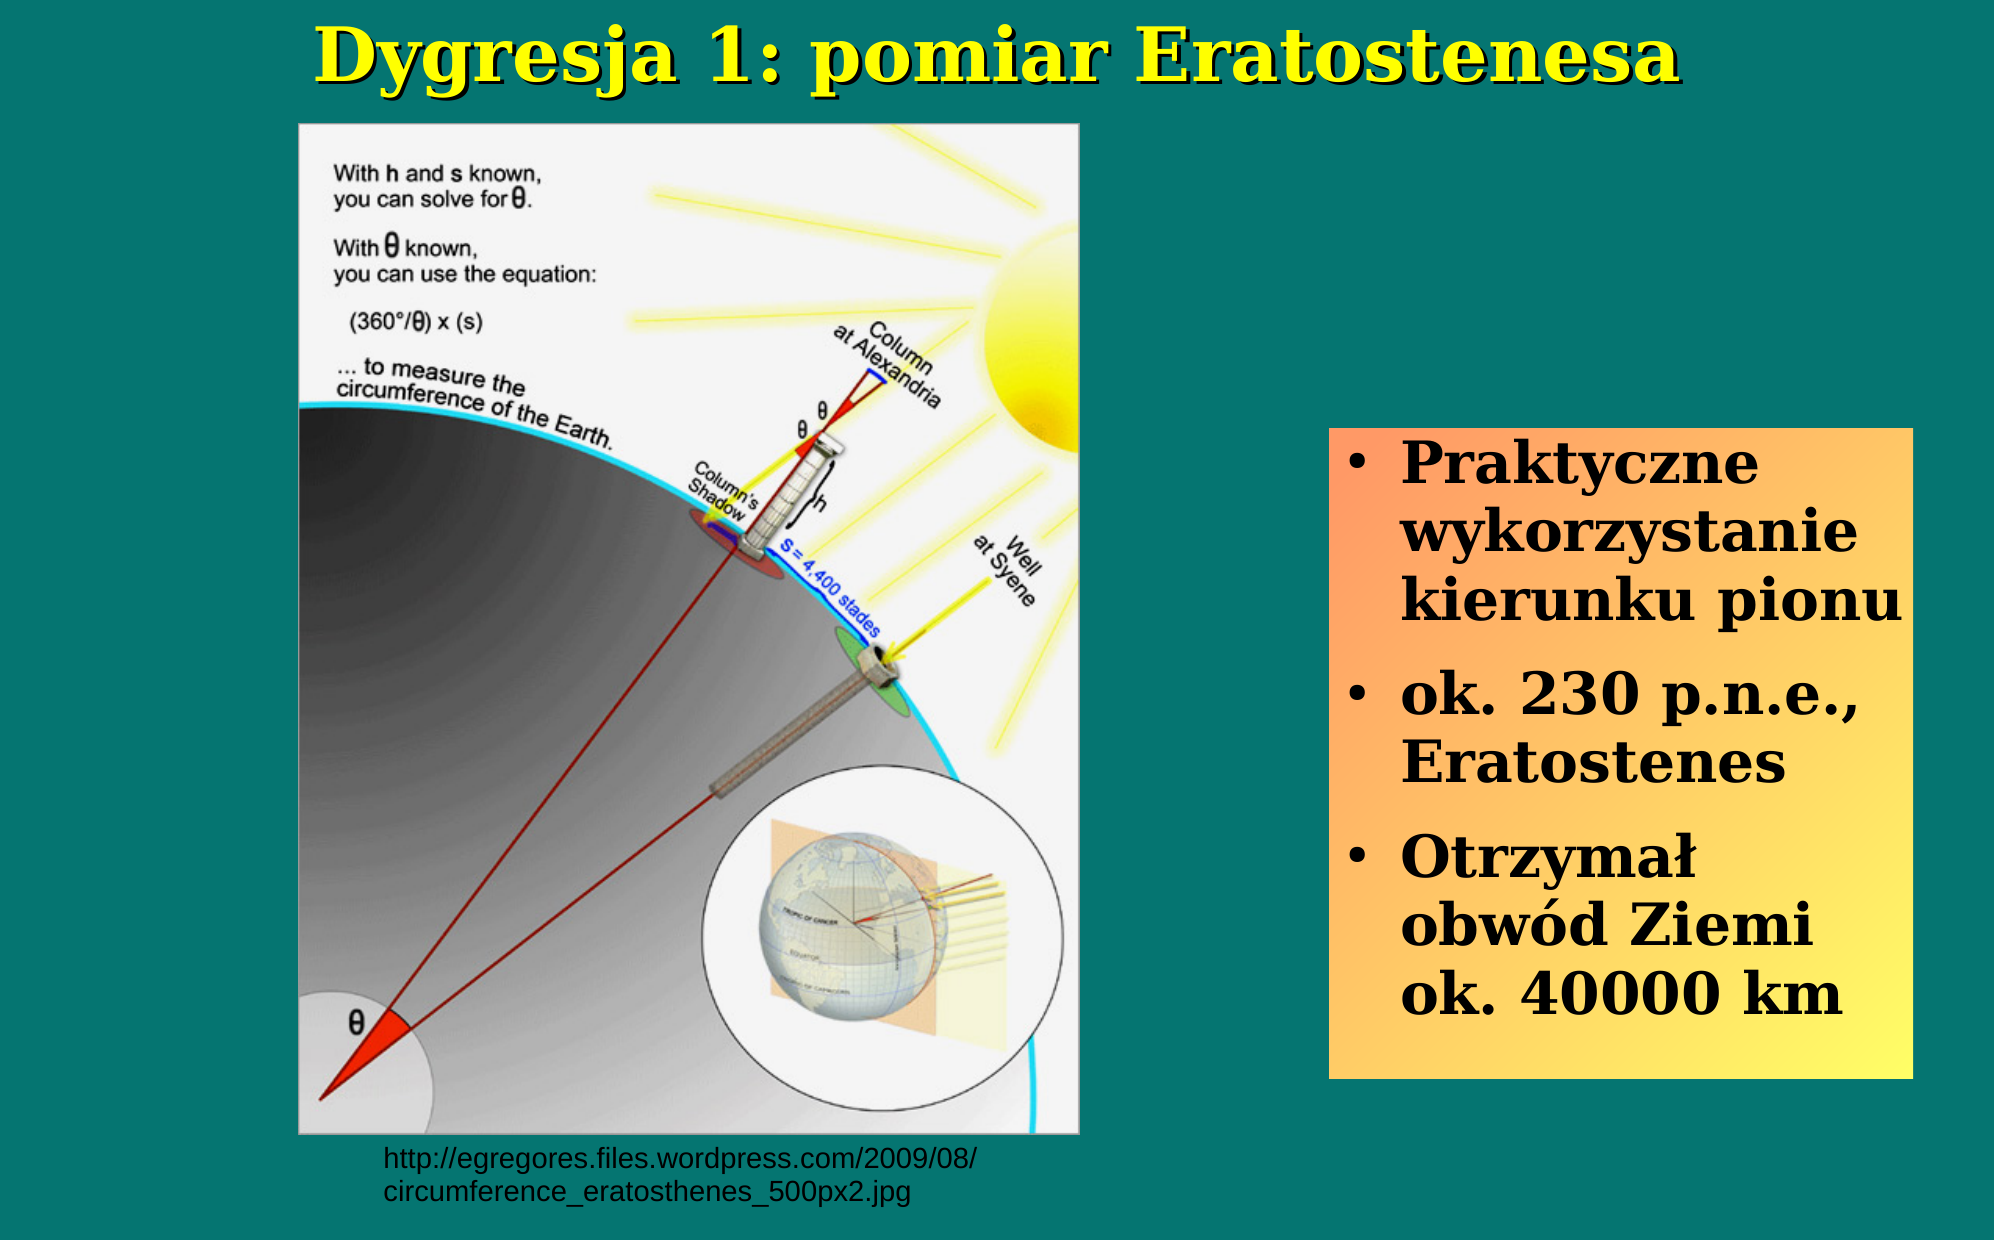

# Dygresja 1: pomiar Eratostenesa
Praktyczne wykorzystanie kierunku pionu
ok. 230 p.n.e., Eratostenes
Otrzymał obwód Ziemi ok. 40000 km
http://egregores.files.wordpress.com/2009/08/
circumference_eratosthenes_500px2.jpg